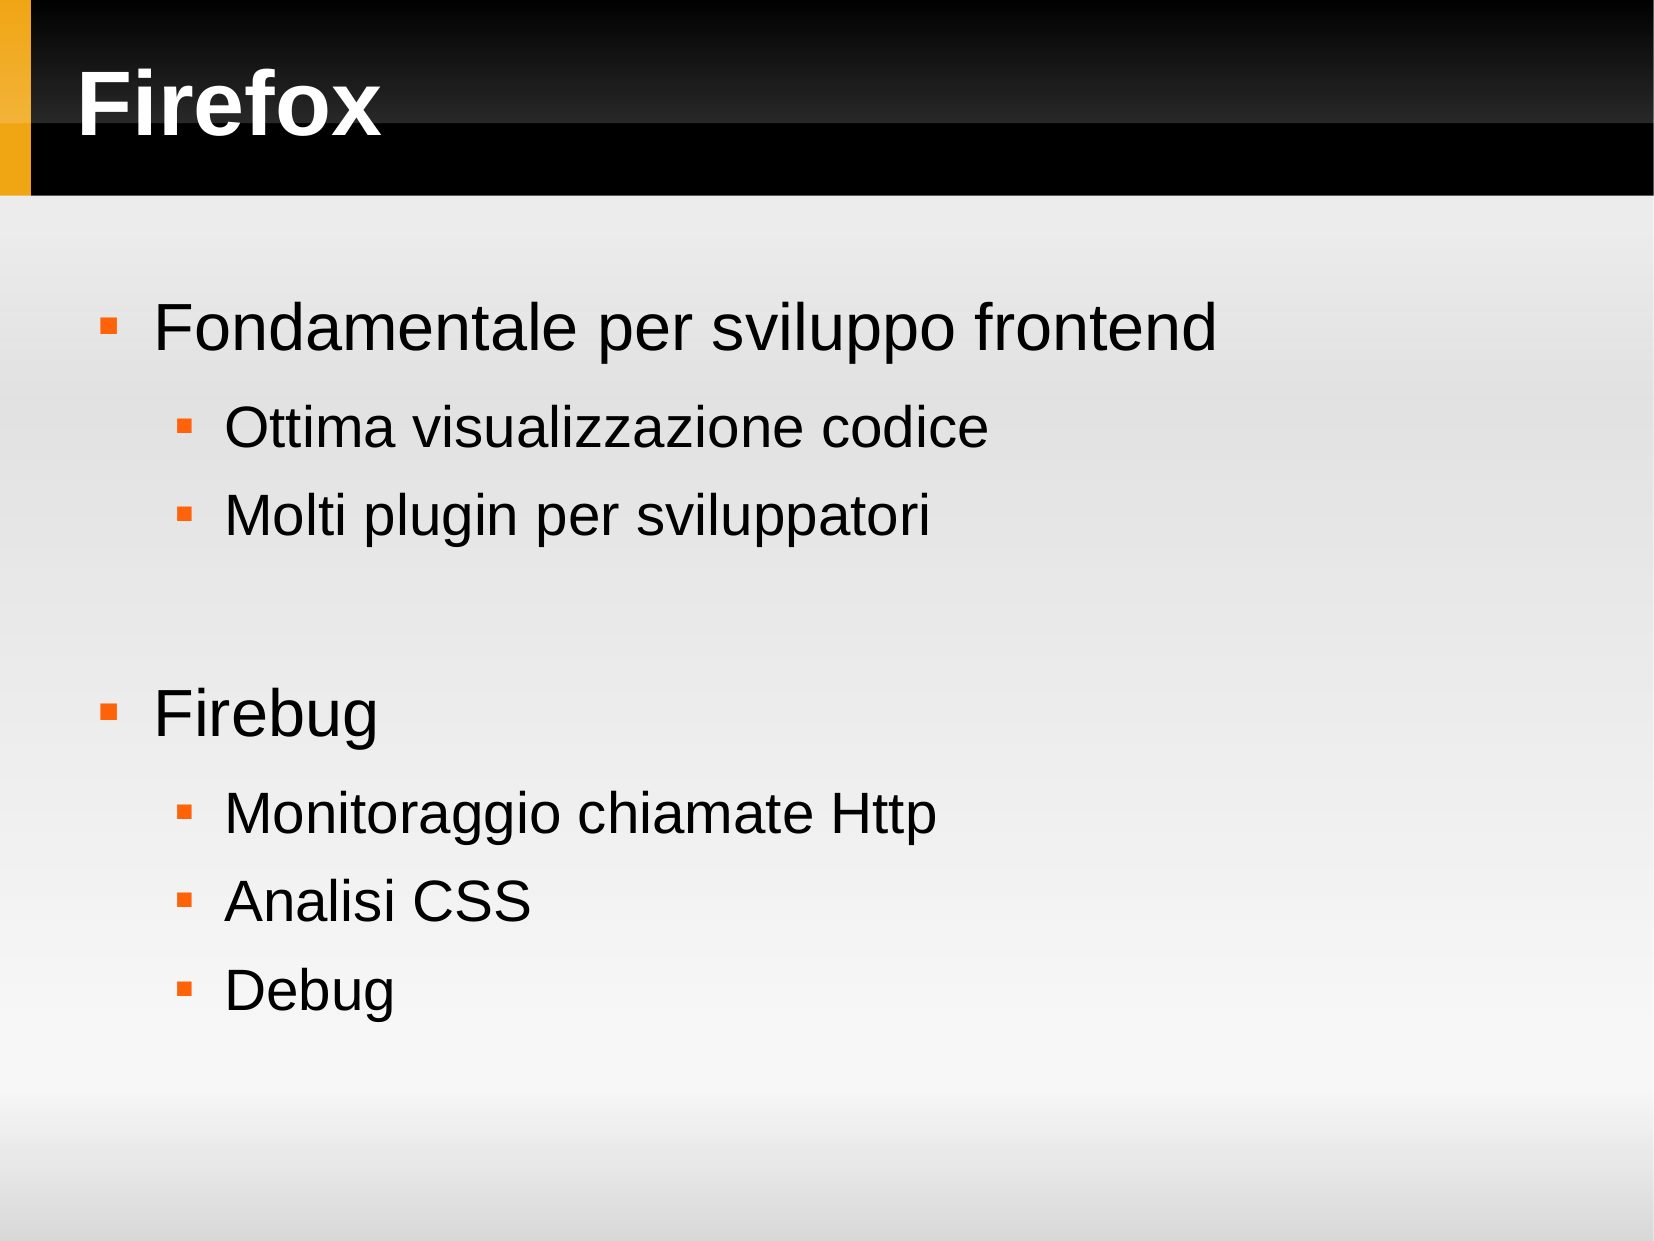

# Firefox
Fondamentale per sviluppo frontend
Ottima visualizzazione codice
Molti plugin per sviluppatori
Firebug
Monitoraggio chiamate Http
Analisi CSS
Debug